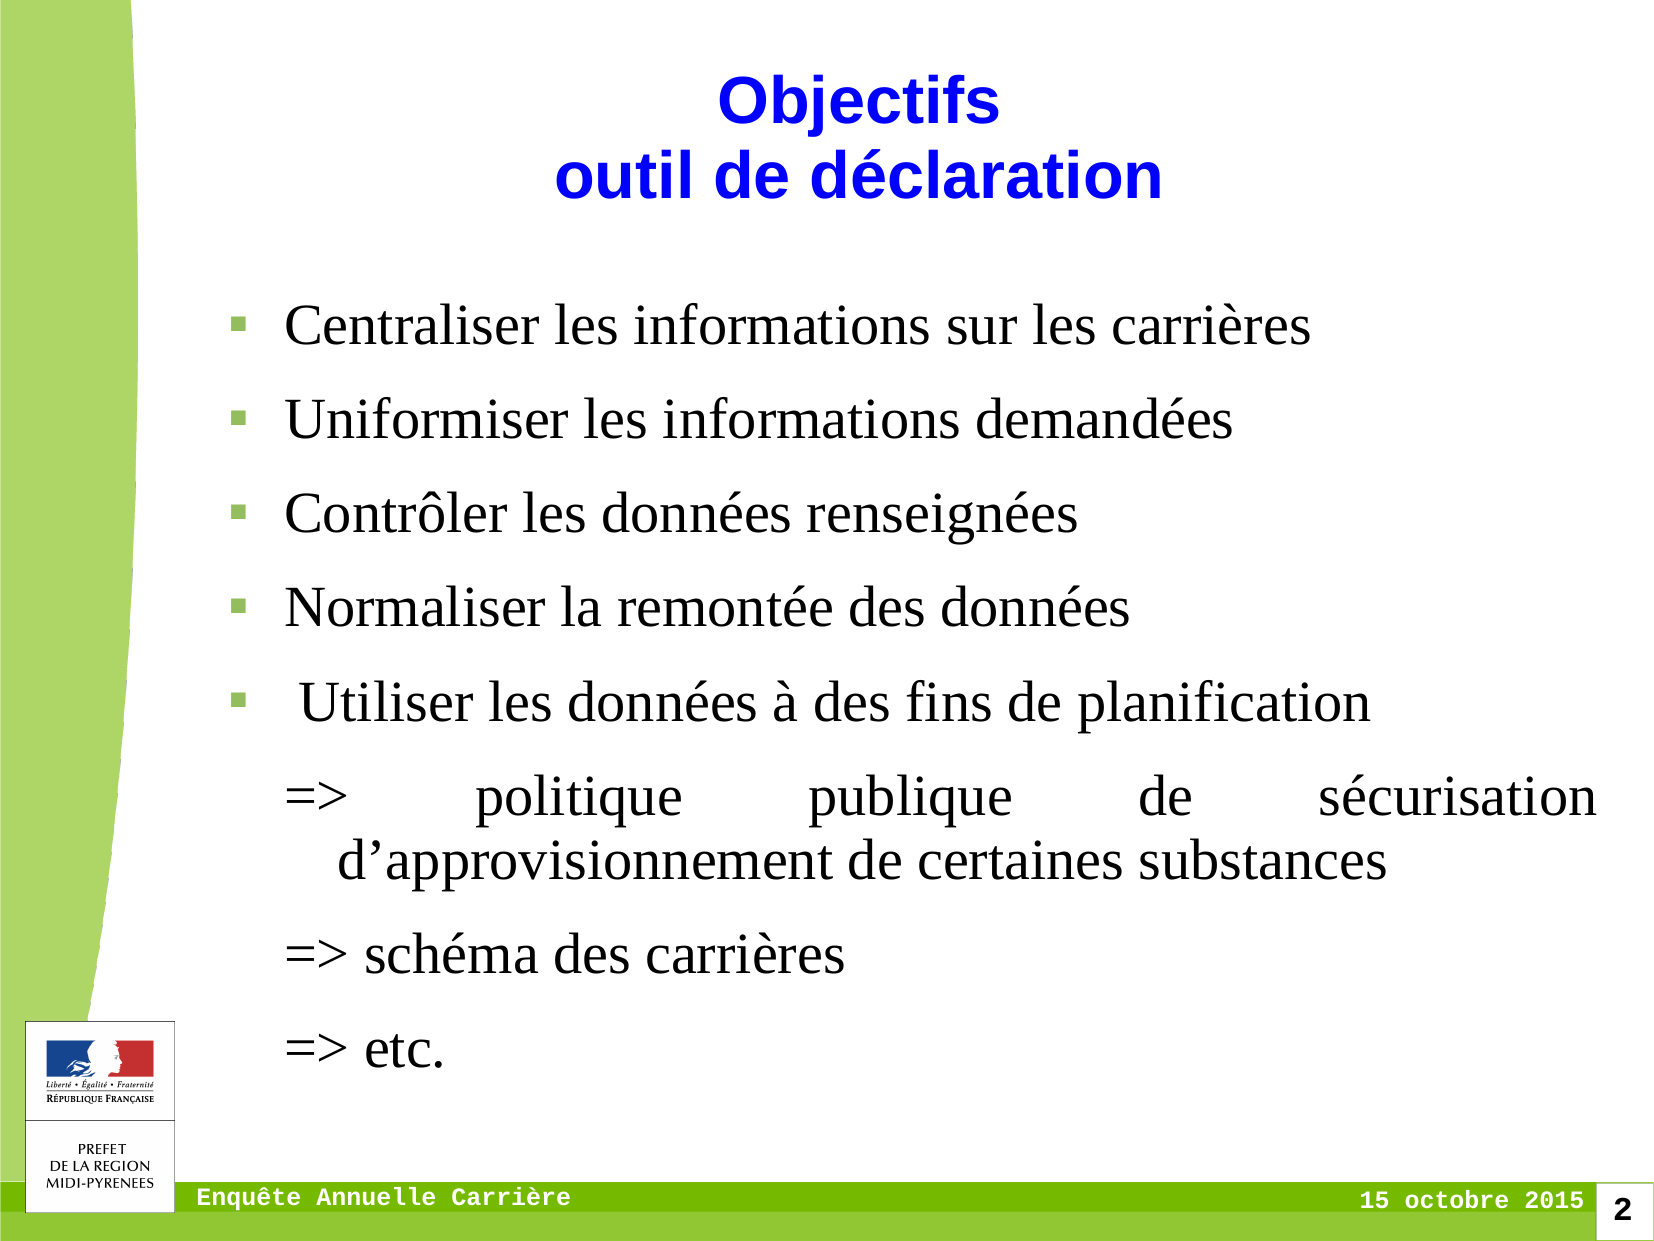

# Objectifs outil de déclaration
Centraliser les informations sur les carrières
Uniformiser les informations demandées
Contrôler les données renseignées
Normaliser la remontée des données
 Utiliser les données à des fins de planification
=> politique publique de sécurisation d’approvisionnement de certaines substances
=> schéma des carrières
=> etc.
2